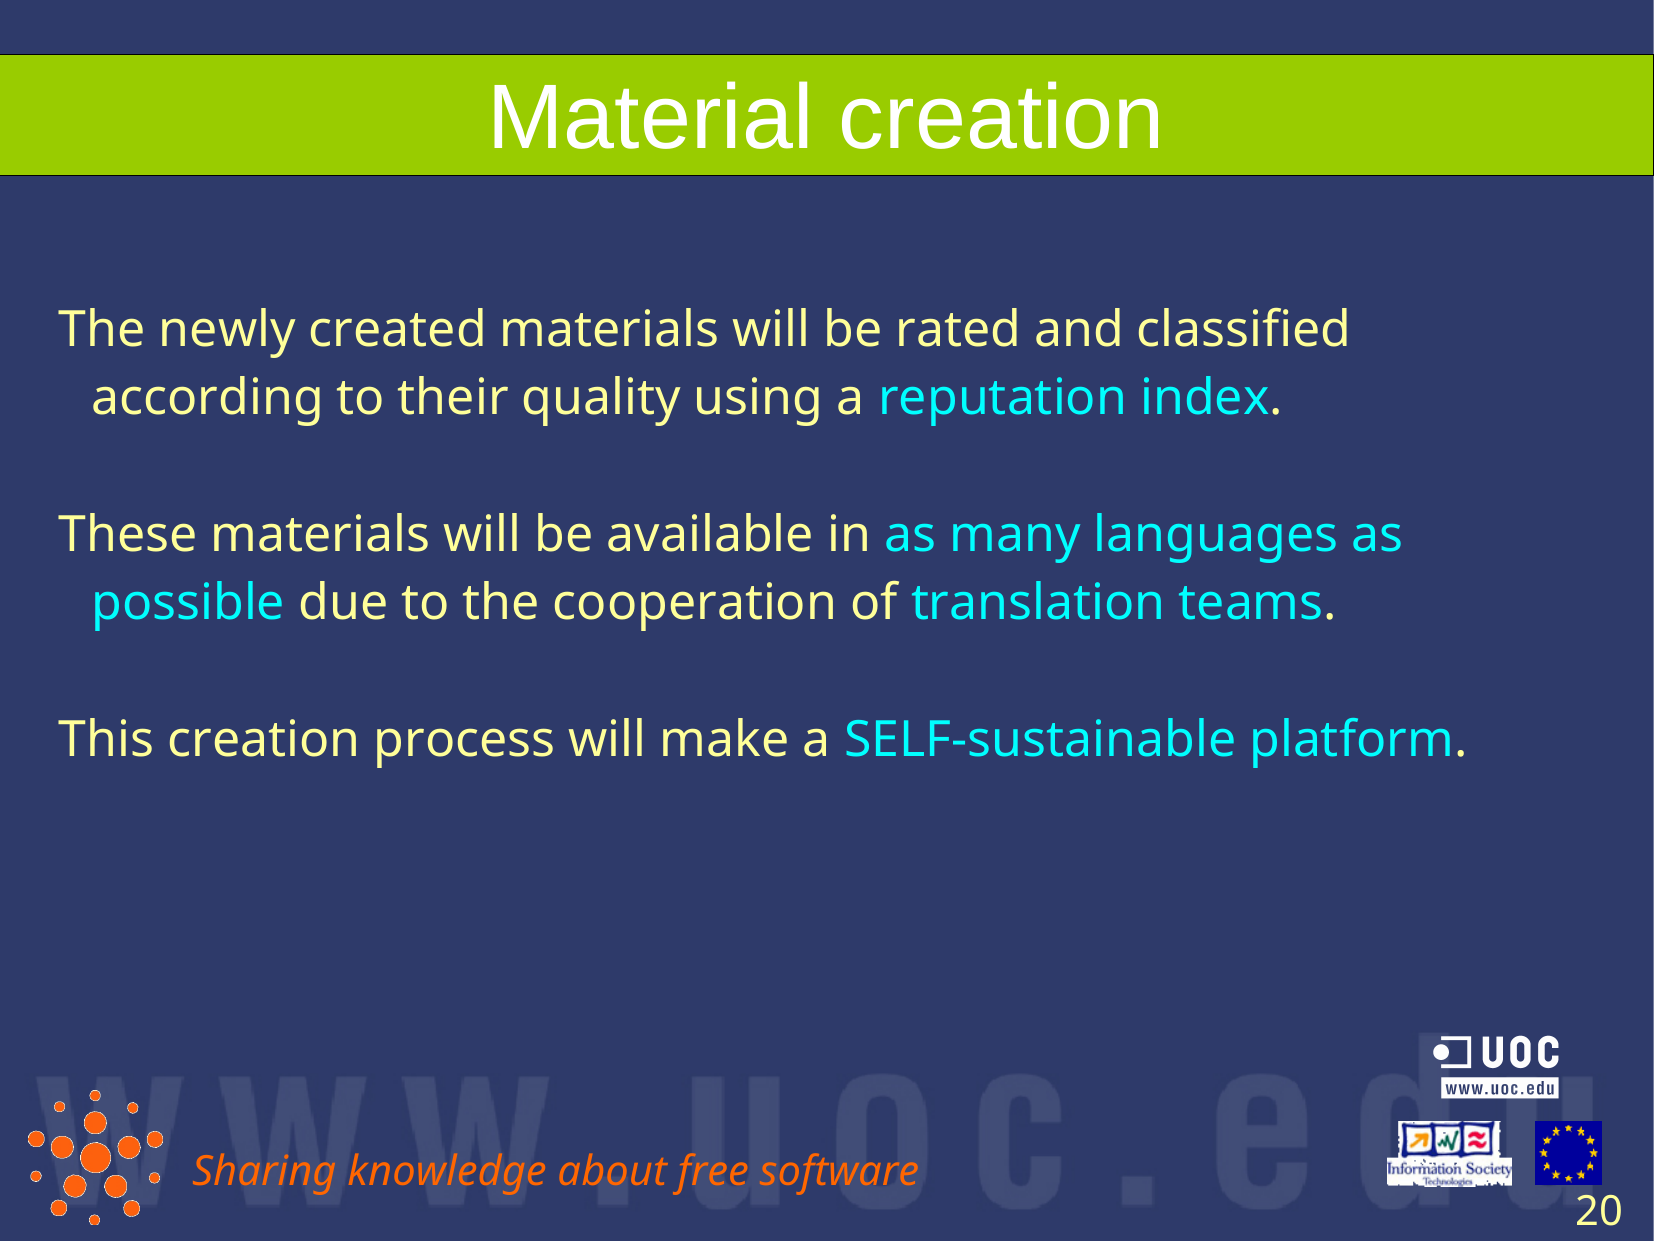

# Material creation
The newly created materials will be rated and classified according to their quality using a reputation index.
These materials will be available in as many languages as possible due to the cooperation of translation teams.
This creation process will make a SELF-sustainable platform.